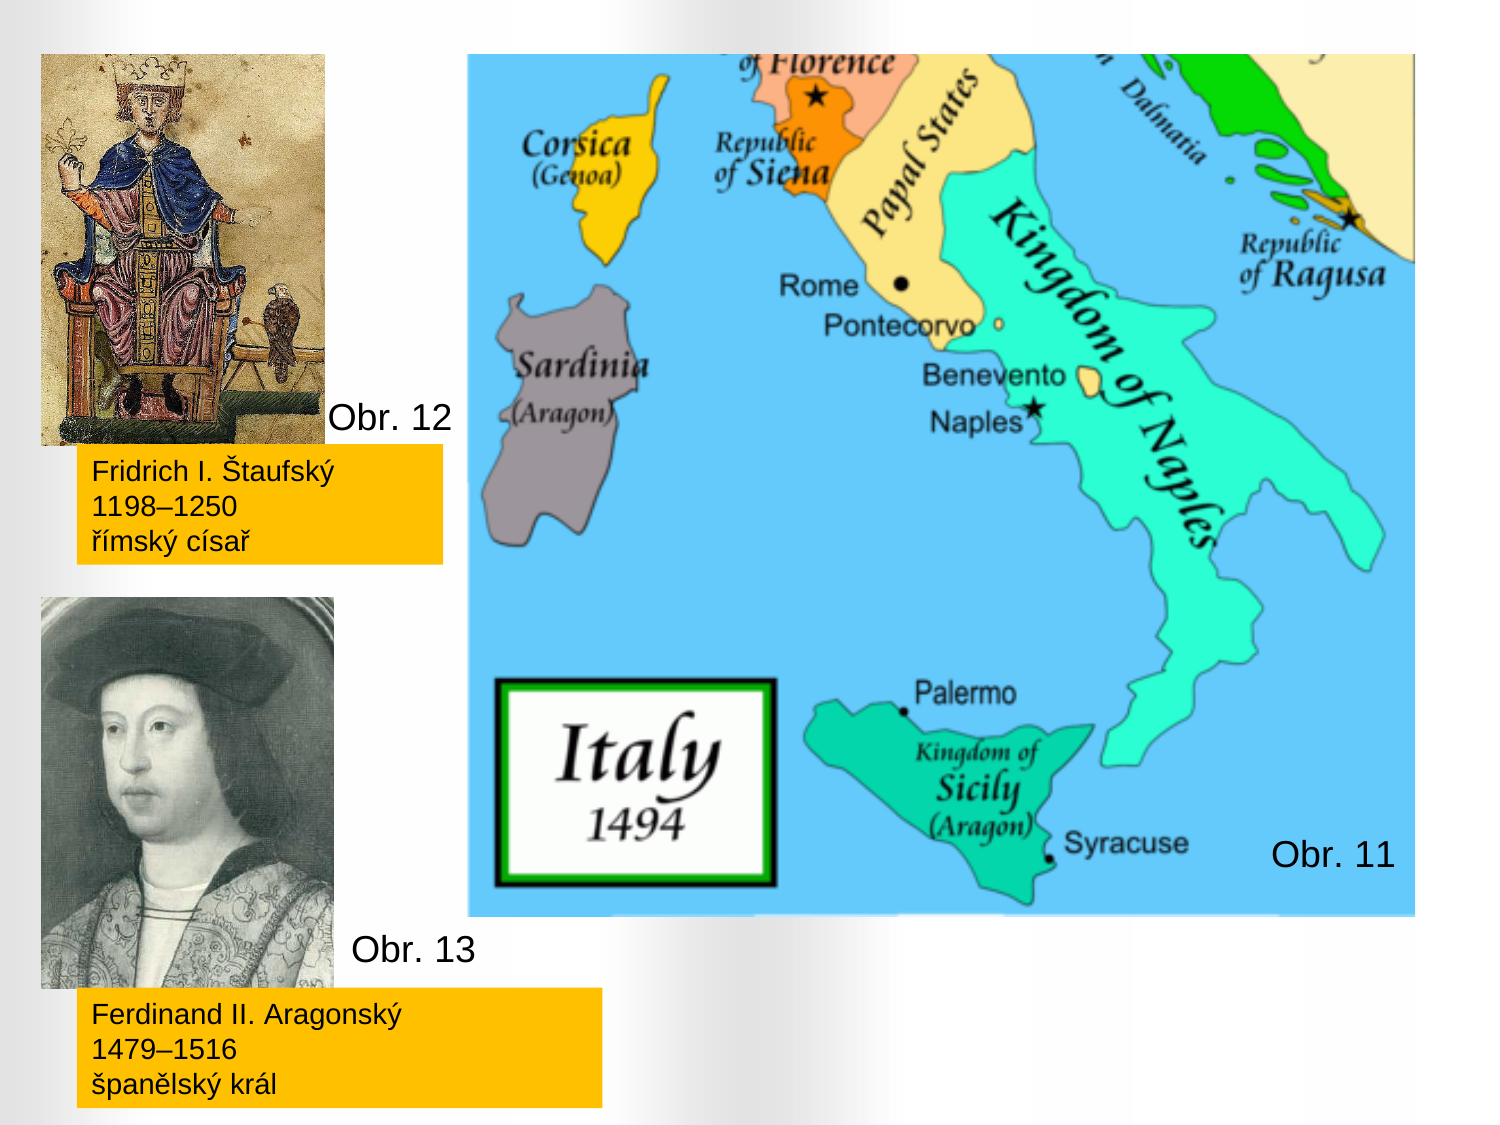

Obr. 12
Fridrich I. Štaufský
1198–1250
římský císař
Obr. 11
Obr. 13
Ferdinand II. Aragonský
1479–1516
španělský král